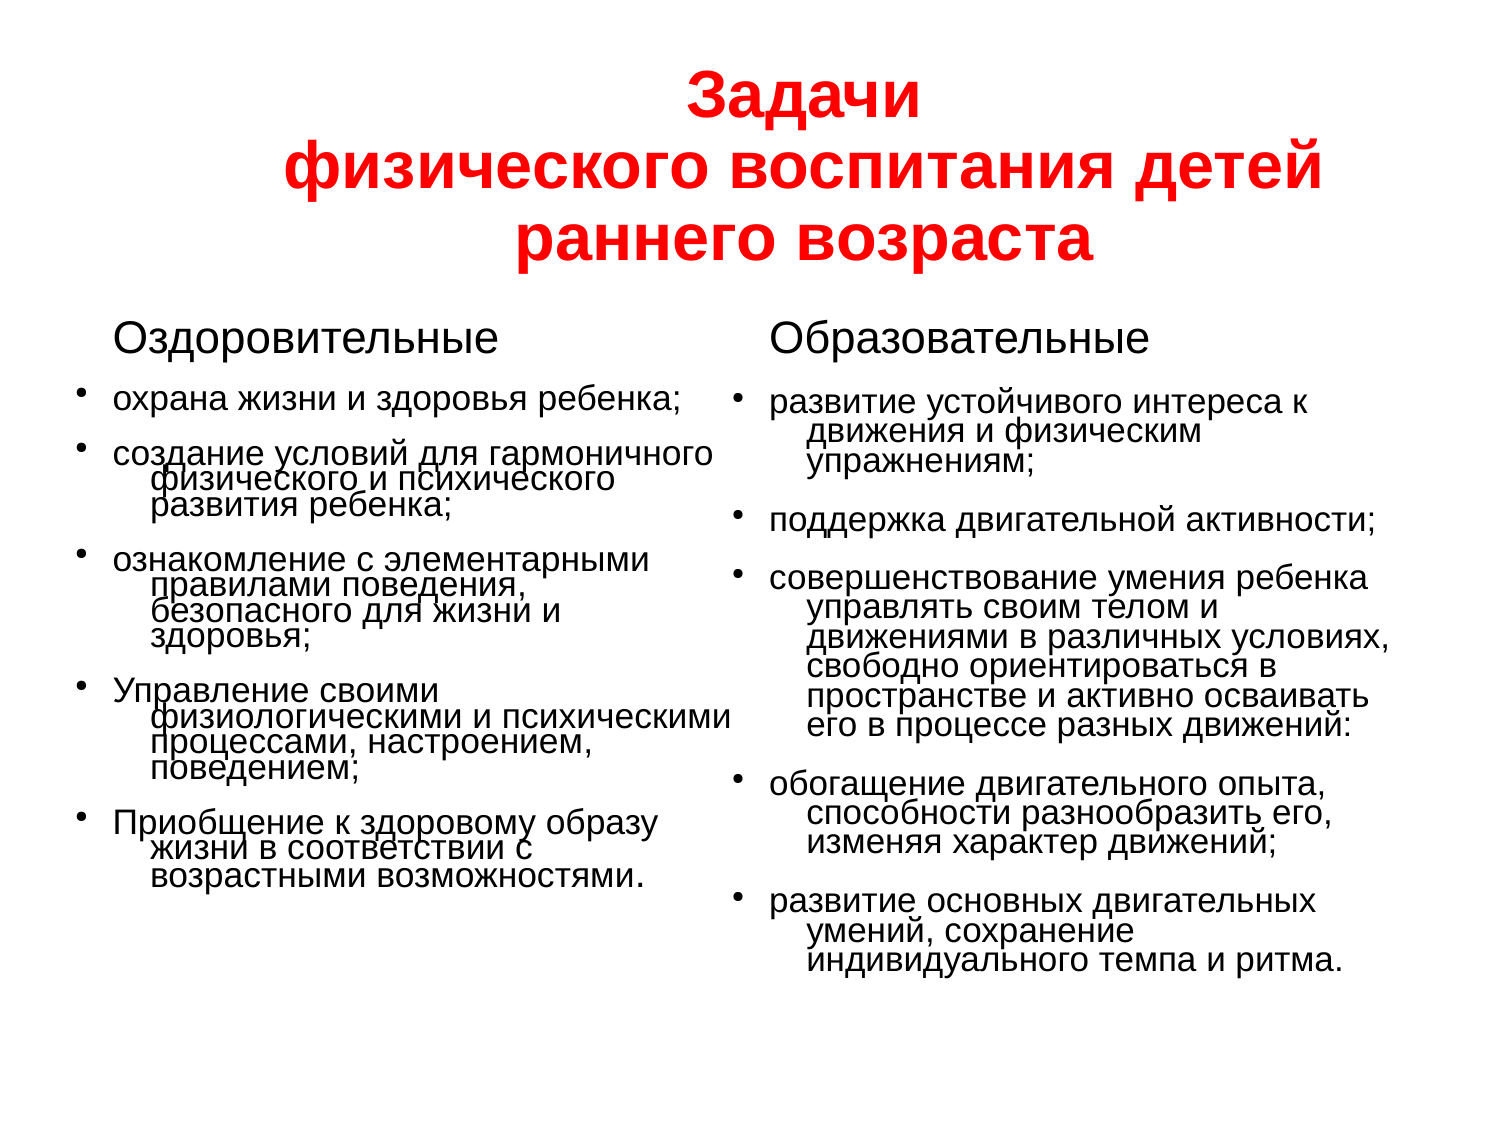

# Задачи физического воспитания детей раннего возраста
Образовательные
развитие устойчивого интереса к движения и физическим упражнениям;
поддержка двигательной активности;
совершенствование умения ребенка управлять своим телом и движениями в различных условиях, свободно ориентироваться в пространстве и активно осваивать его в процессе разных движений:
обогащение двигательного опыта, способности разнообразить его, изменяя характер движений;
развитие основных двигательных умений, сохранение индивидуального темпа и ритма.
Оздоровительные
охрана жизни и здоровья ребенка;
создание условий для гармоничного физического и психического развития ребенка;
ознакомление с элементарными правилами поведения, безопасного для жизни и здоровья;
Управление своими физиологическими и психическими процессами, настроением, поведением;
Приобщение к здоровому образу жизни в соответствии с возрастными возможностями.